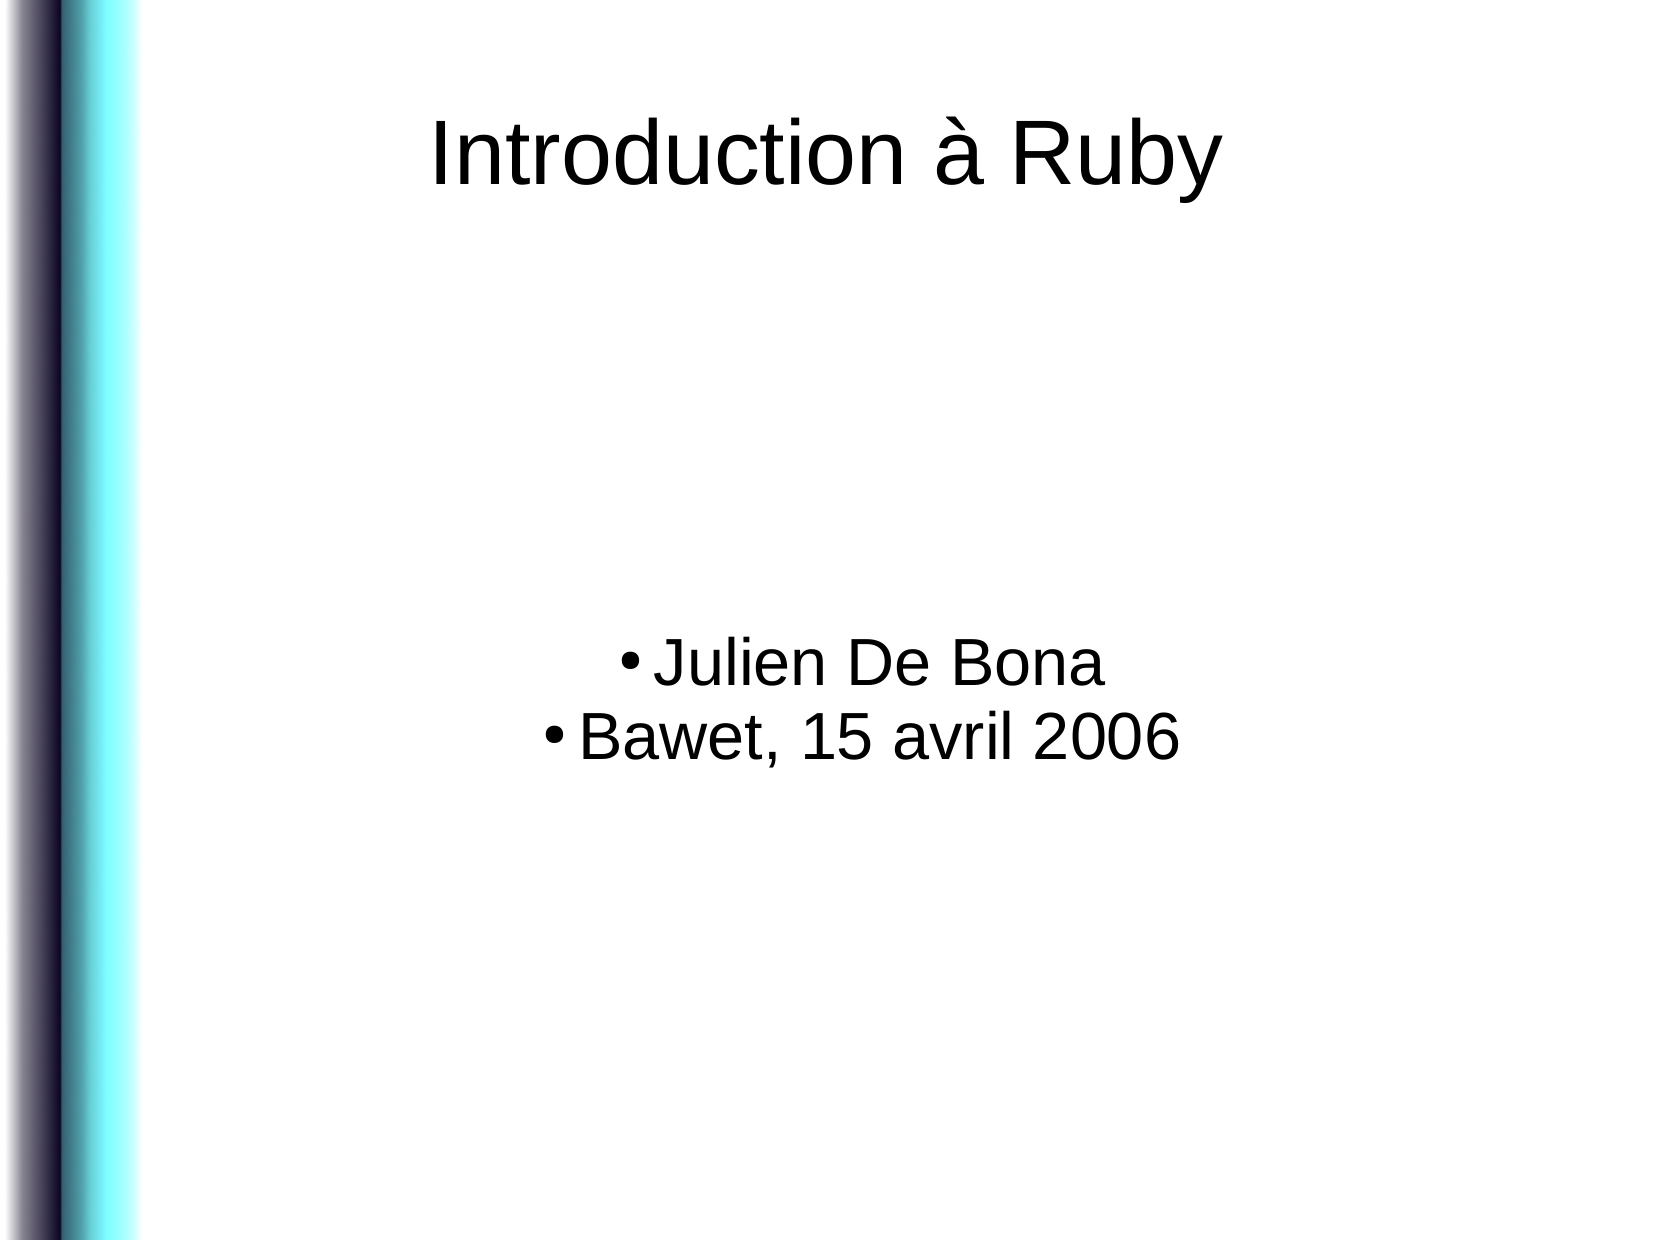

# Introduction à Ruby
Julien De Bona
Bawet, 15 avril 2006